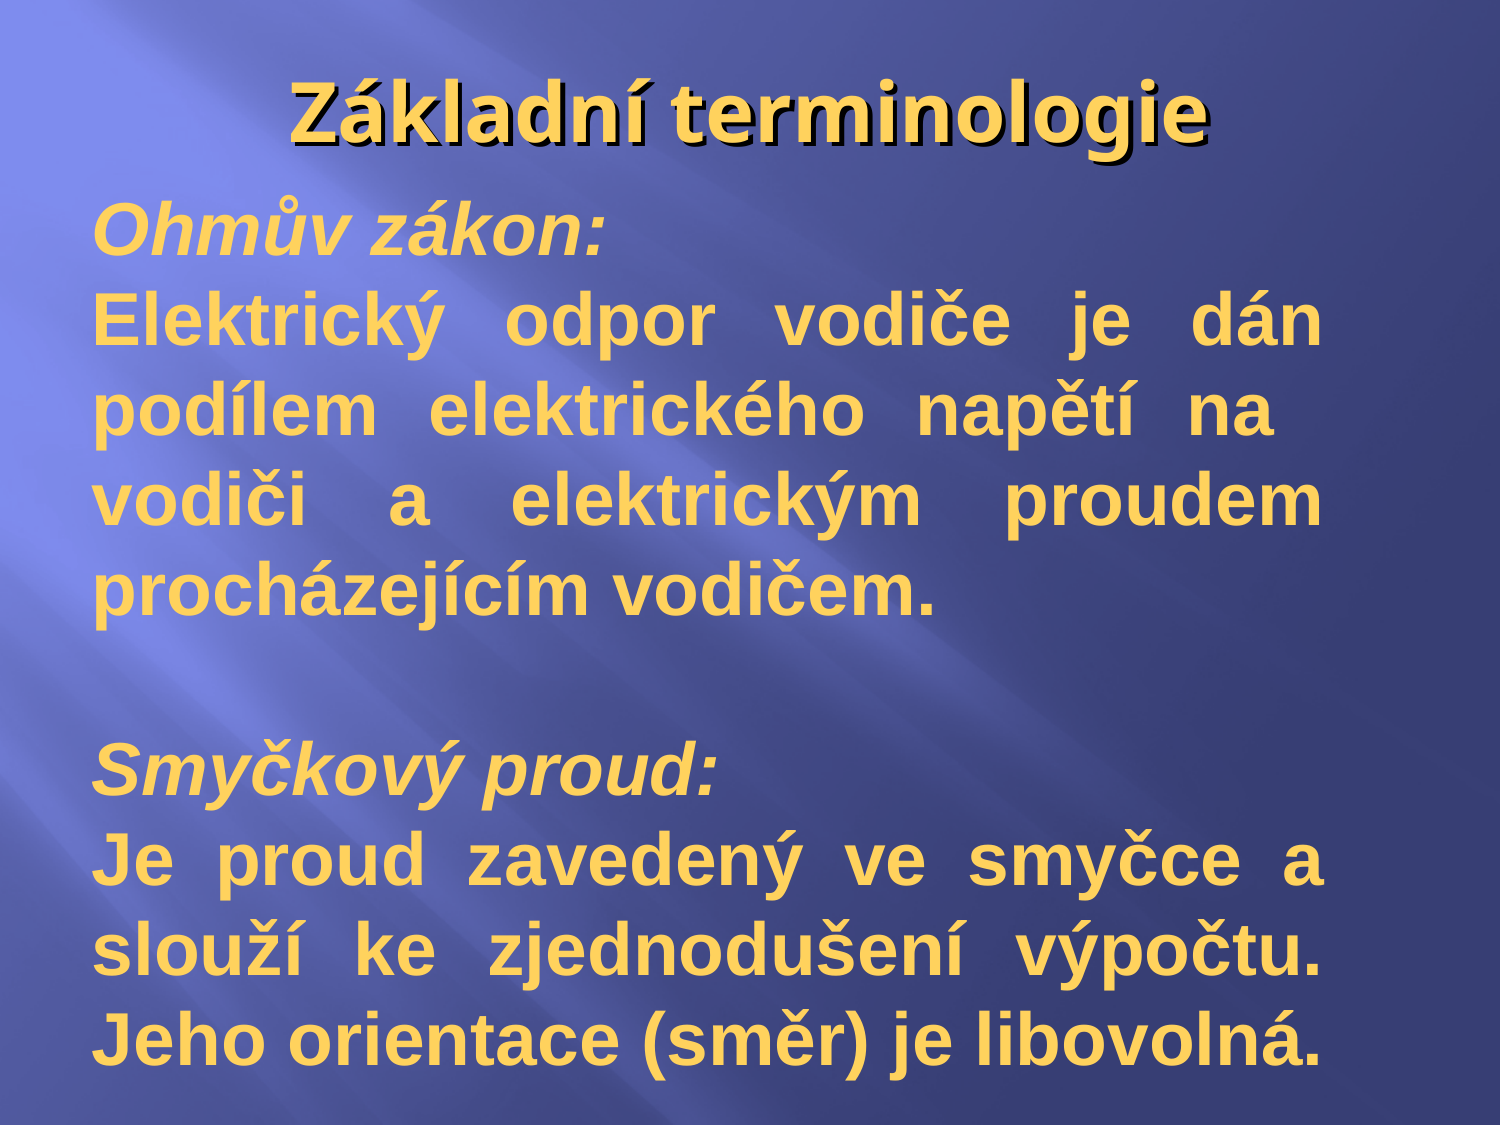

# Základní terminologie
Ohmův zákon:
Elektrický odpor vodiče je dán podílem elektrického napětí na
vodiči a elektrickým proudem procházejícím vodičem.
Smyčkový proud:
Je proud zavedený ve smyčce a slouží ke zjednodušení výpočtu. Jeho orientace (směr) je libovolná.